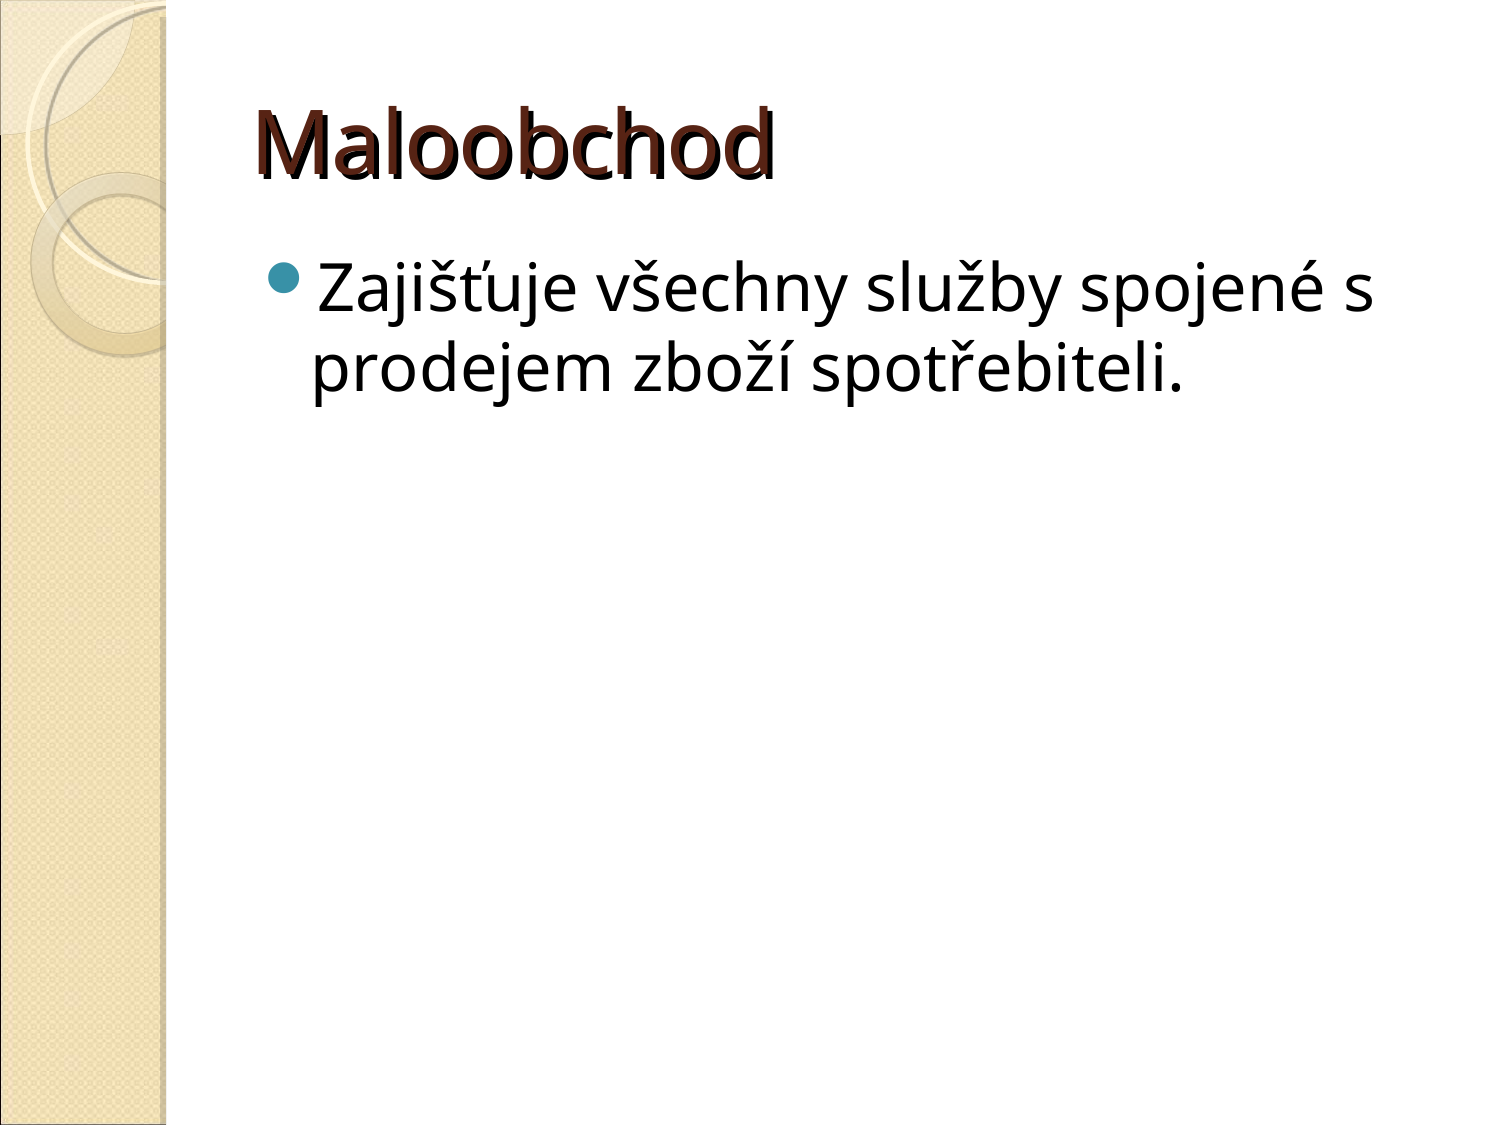

# Maloobchod
Zajišťuje všechny služby spojené s prodejem zboží spotřebiteli.